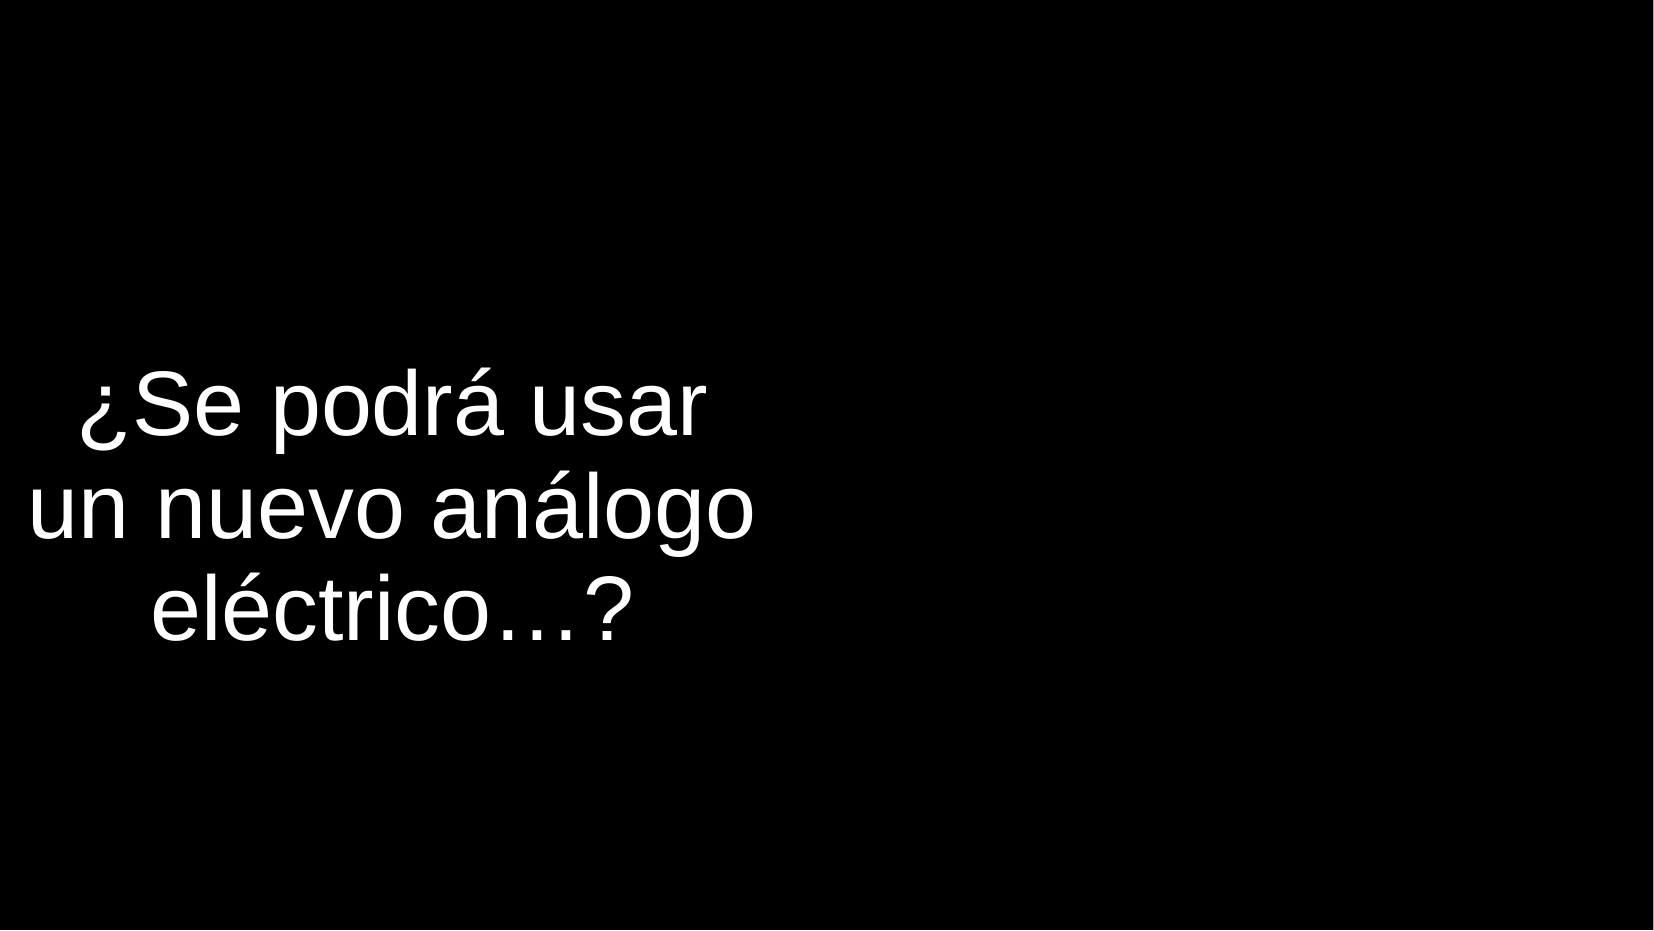

# ¿Se podrá usar un nuevo análogo eléctrico…?